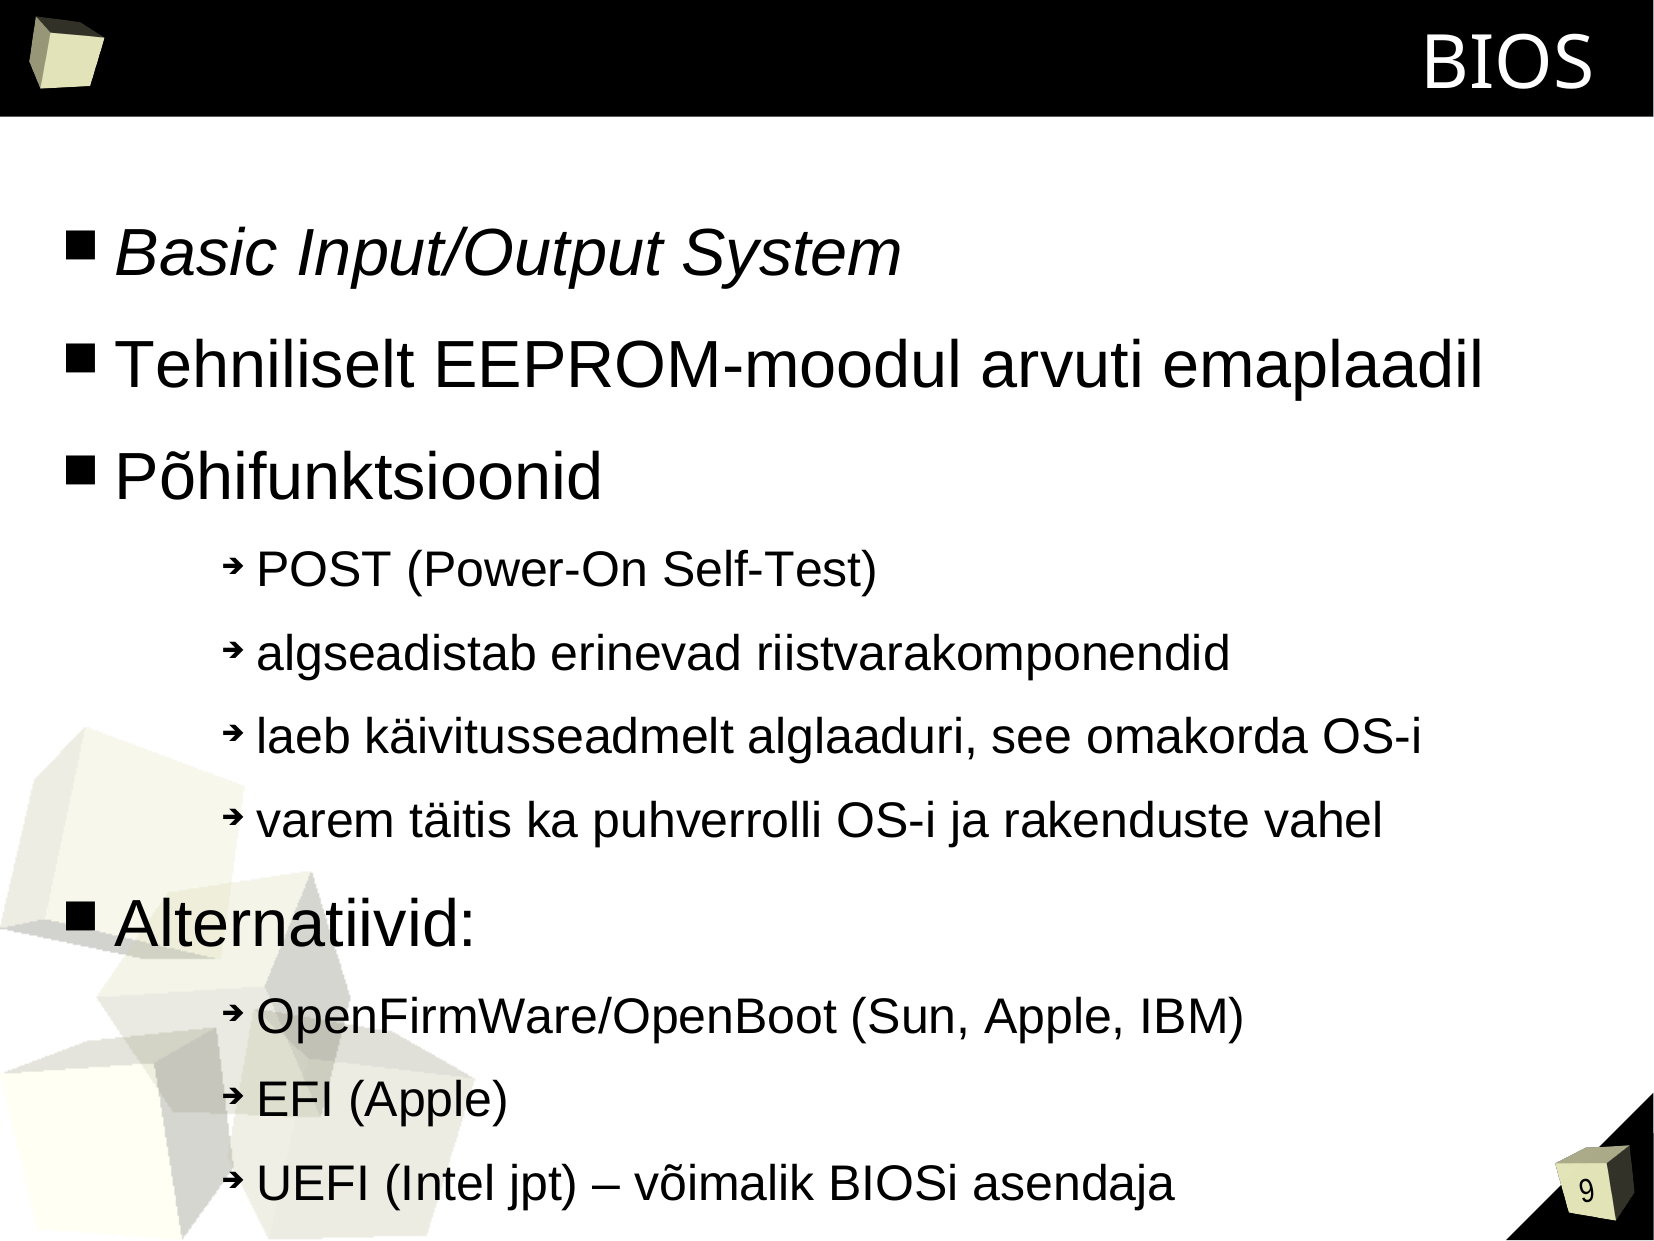

# BIOS
Basic Input/Output System
Tehniliselt EEPROM-moodul arvuti emaplaadil
Põhifunktsioonid
POST (Power-On Self-Test)
algseadistab erinevad riistvarakomponendid
laeb käivitusseadmelt alglaaduri, see omakorda OS-i
varem täitis ka puhverrolli OS-i ja rakenduste vahel
Alternatiivid:
OpenFirmWare/OpenBoot (Sun, Apple, IBM)
EFI (Apple)
UEFI (Intel jpt) – võimalik BIOSi asendaja